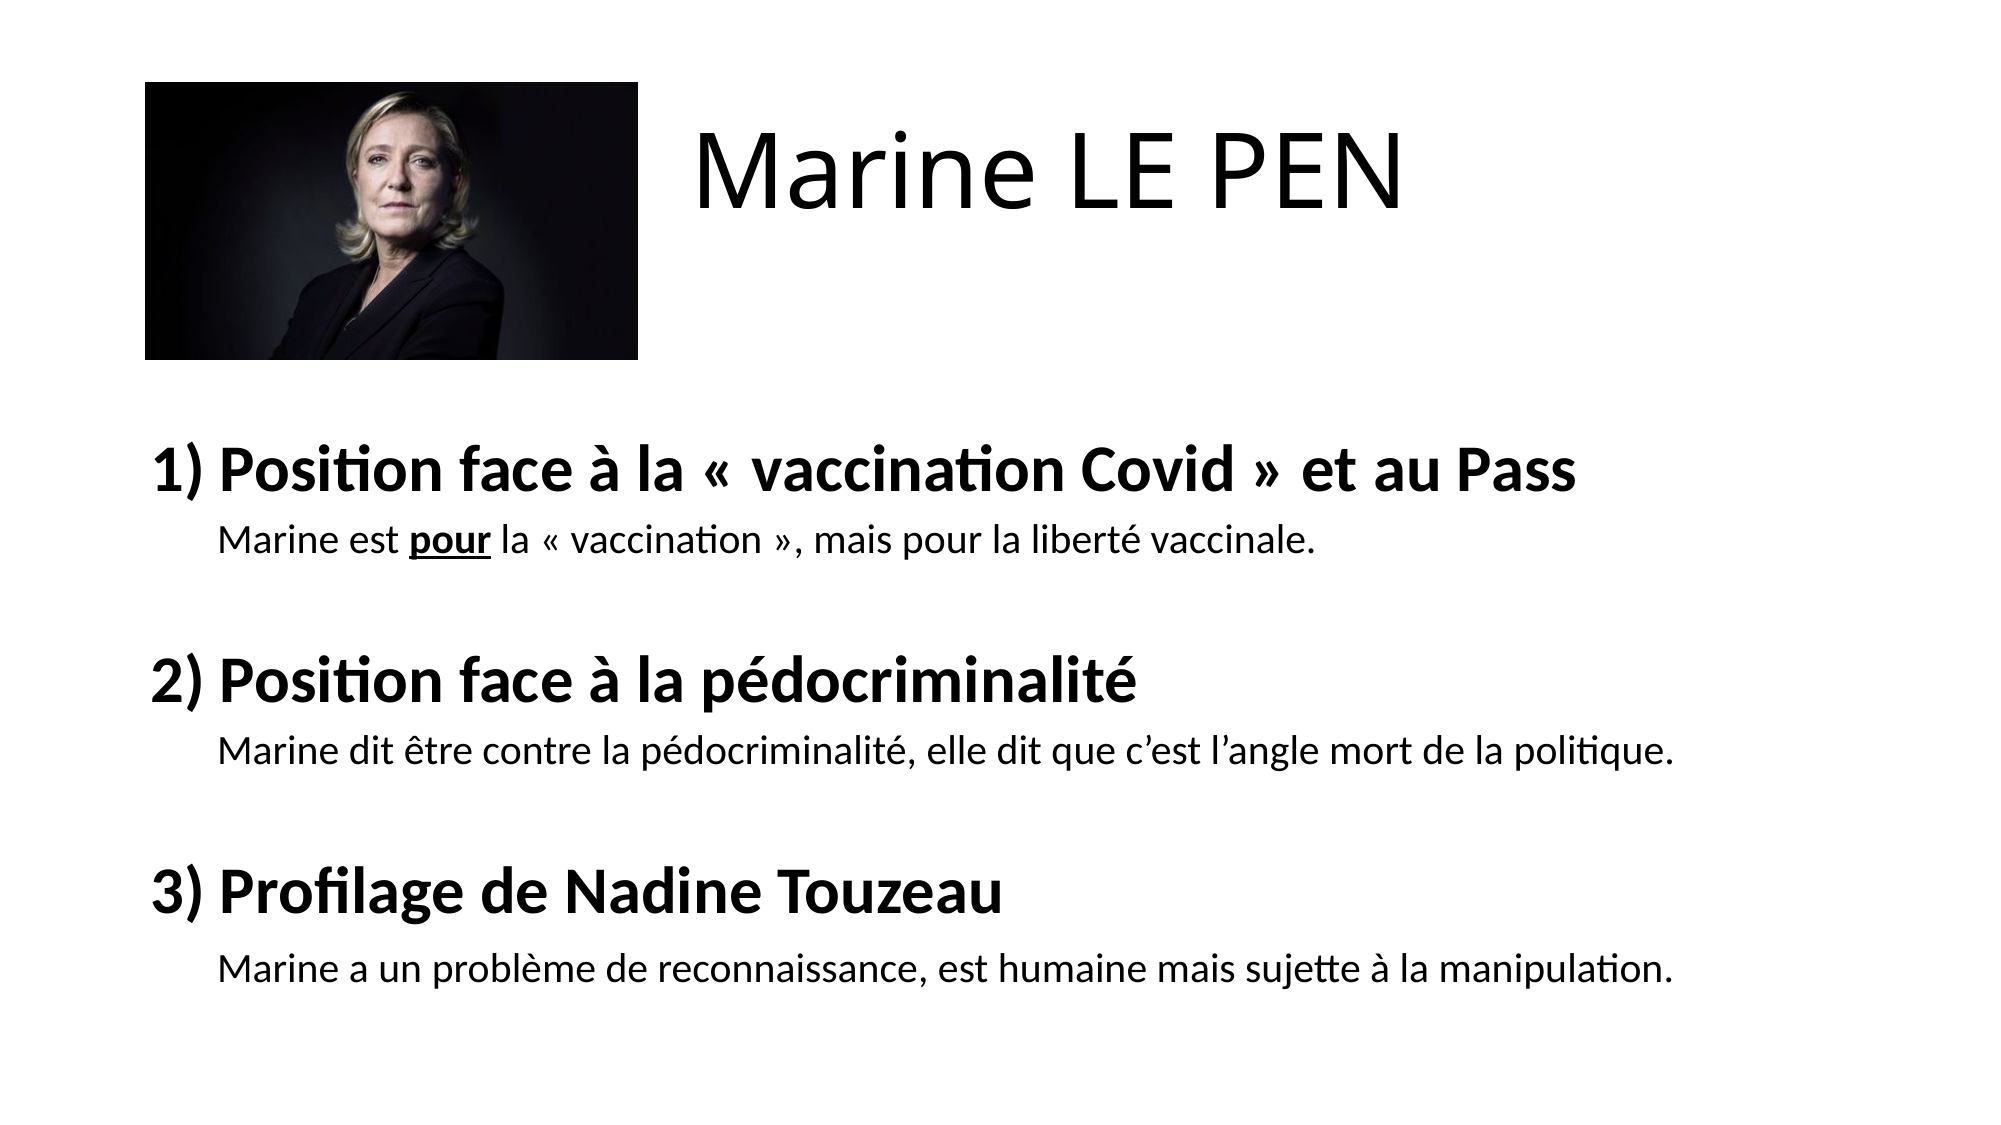

# Marine LE PEN
1) Position face à la « vaccination Covid » et au Pass
Marine est pour la « vaccination », mais pour la liberté vaccinale.
2) Position face à la pédocriminalité
Marine dit être contre la pédocriminalité, elle dit que c’est l’angle mort de la politique.
3) Profilage de Nadine Touzeau
Marine a un problème de reconnaissance, est humaine mais sujette à la manipulation.